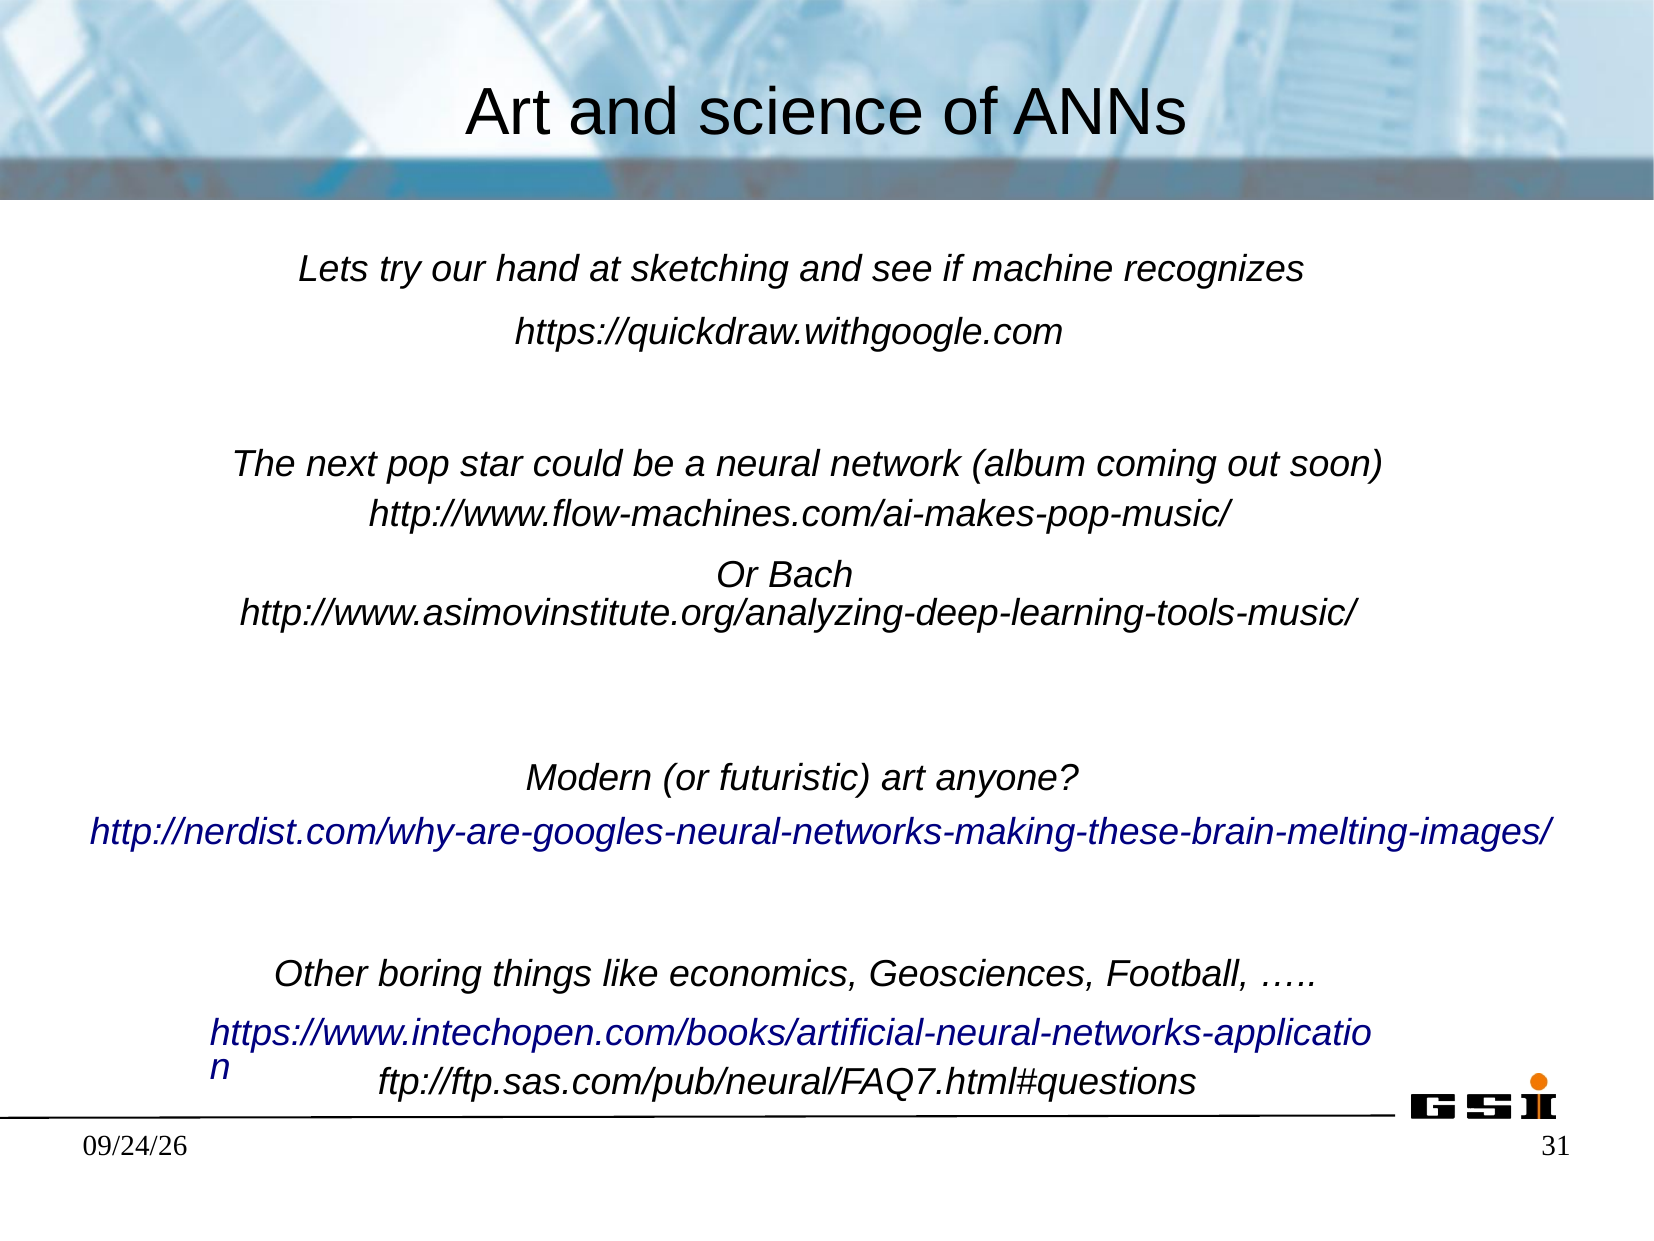

# Art and science of ANNs
Lets try our hand at sketching and see if machine recognizes
https://quickdraw.withgoogle.com
The next pop star could be a neural network (album coming out soon)
http://www.flow-machines.com/ai-makes-pop-music/
Or Bach
http://www.asimovinstitute.org/analyzing-deep-learning-tools-music/
Modern (or futuristic) art anyone?
http://nerdist.com/why-are-googles-neural-networks-making-these-brain-melting-images/
Other boring things like economics, Geosciences, Football, …..
https://www.intechopen.com/books/artificial-neural-networks-application
ftp://ftp.sas.com/pub/neural/FAQ7.html#questions
31